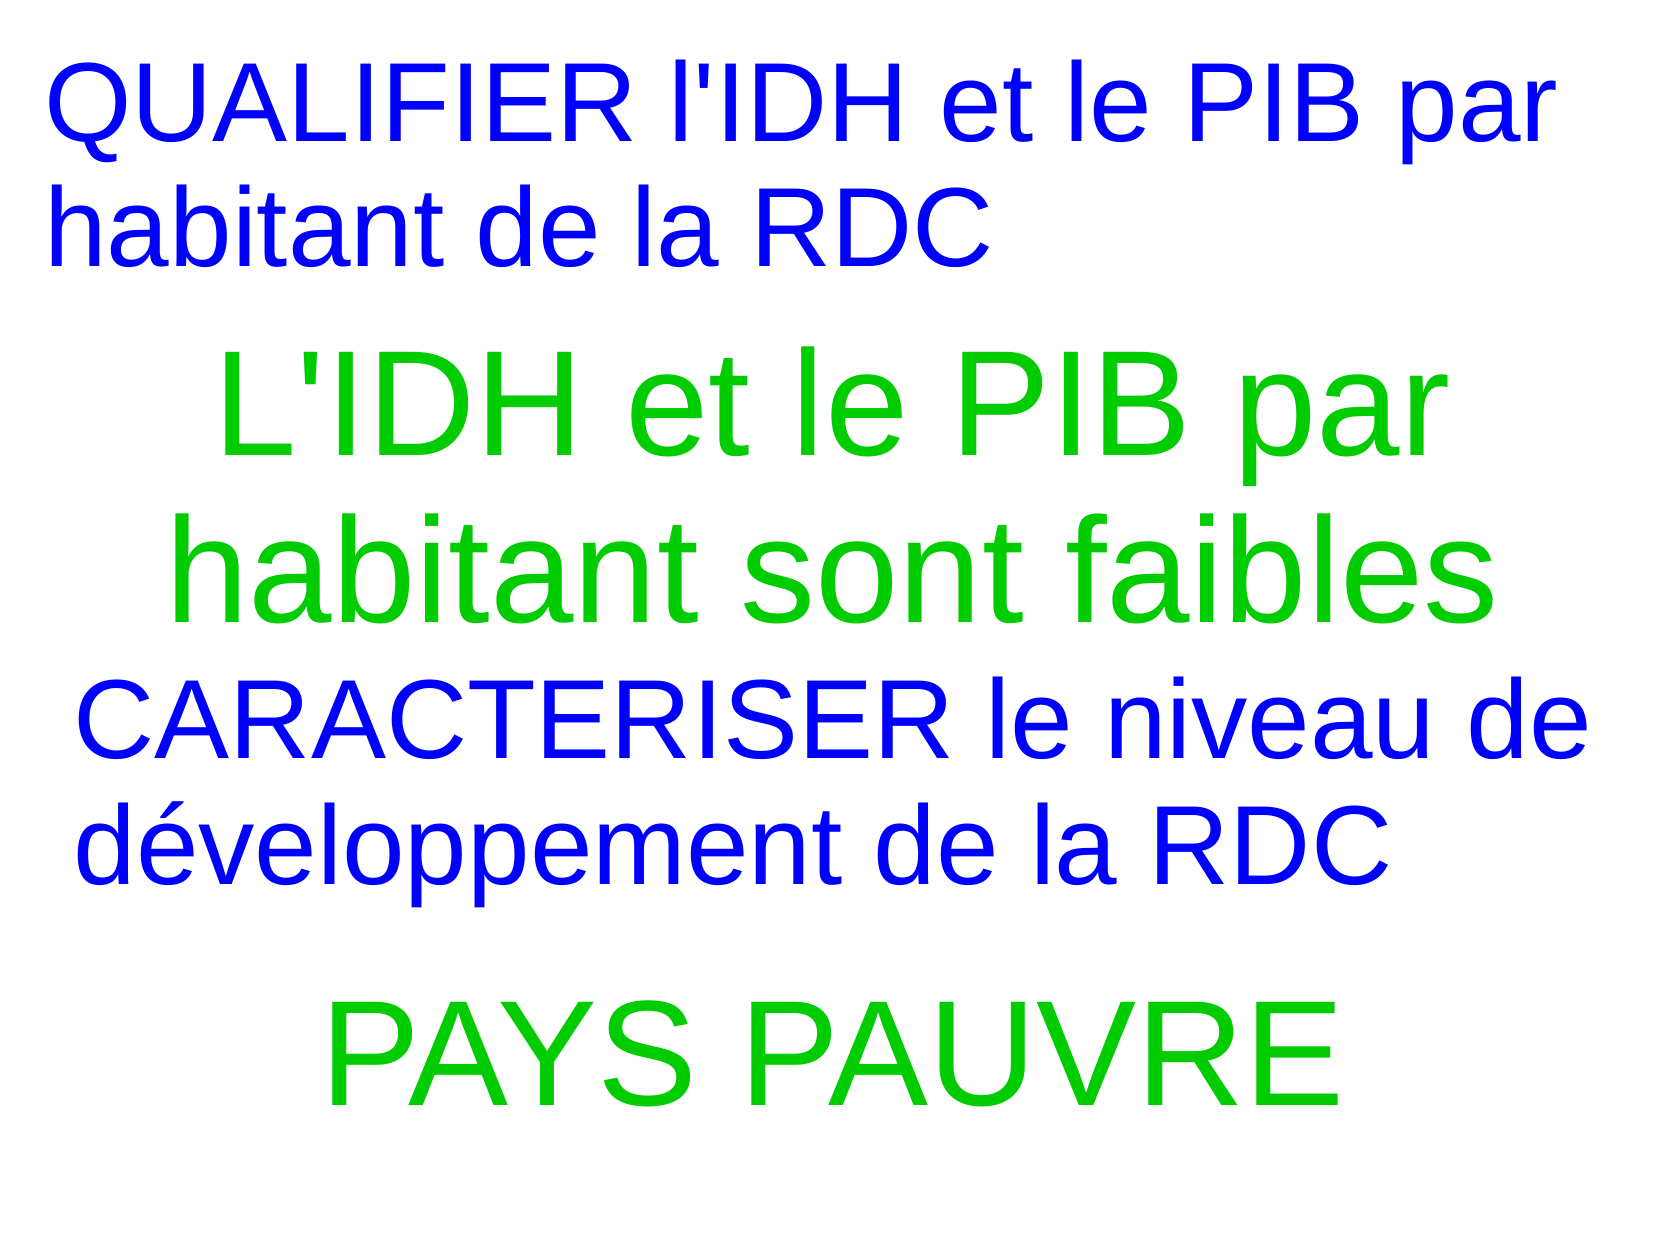

QUALIFIER l'IDH et le PIB par habitant de la RDC
# L'IDH et le PIB par habitant sont faibles
CARACTERISER le niveau de développement de la RDC
PAYS PAUVRE